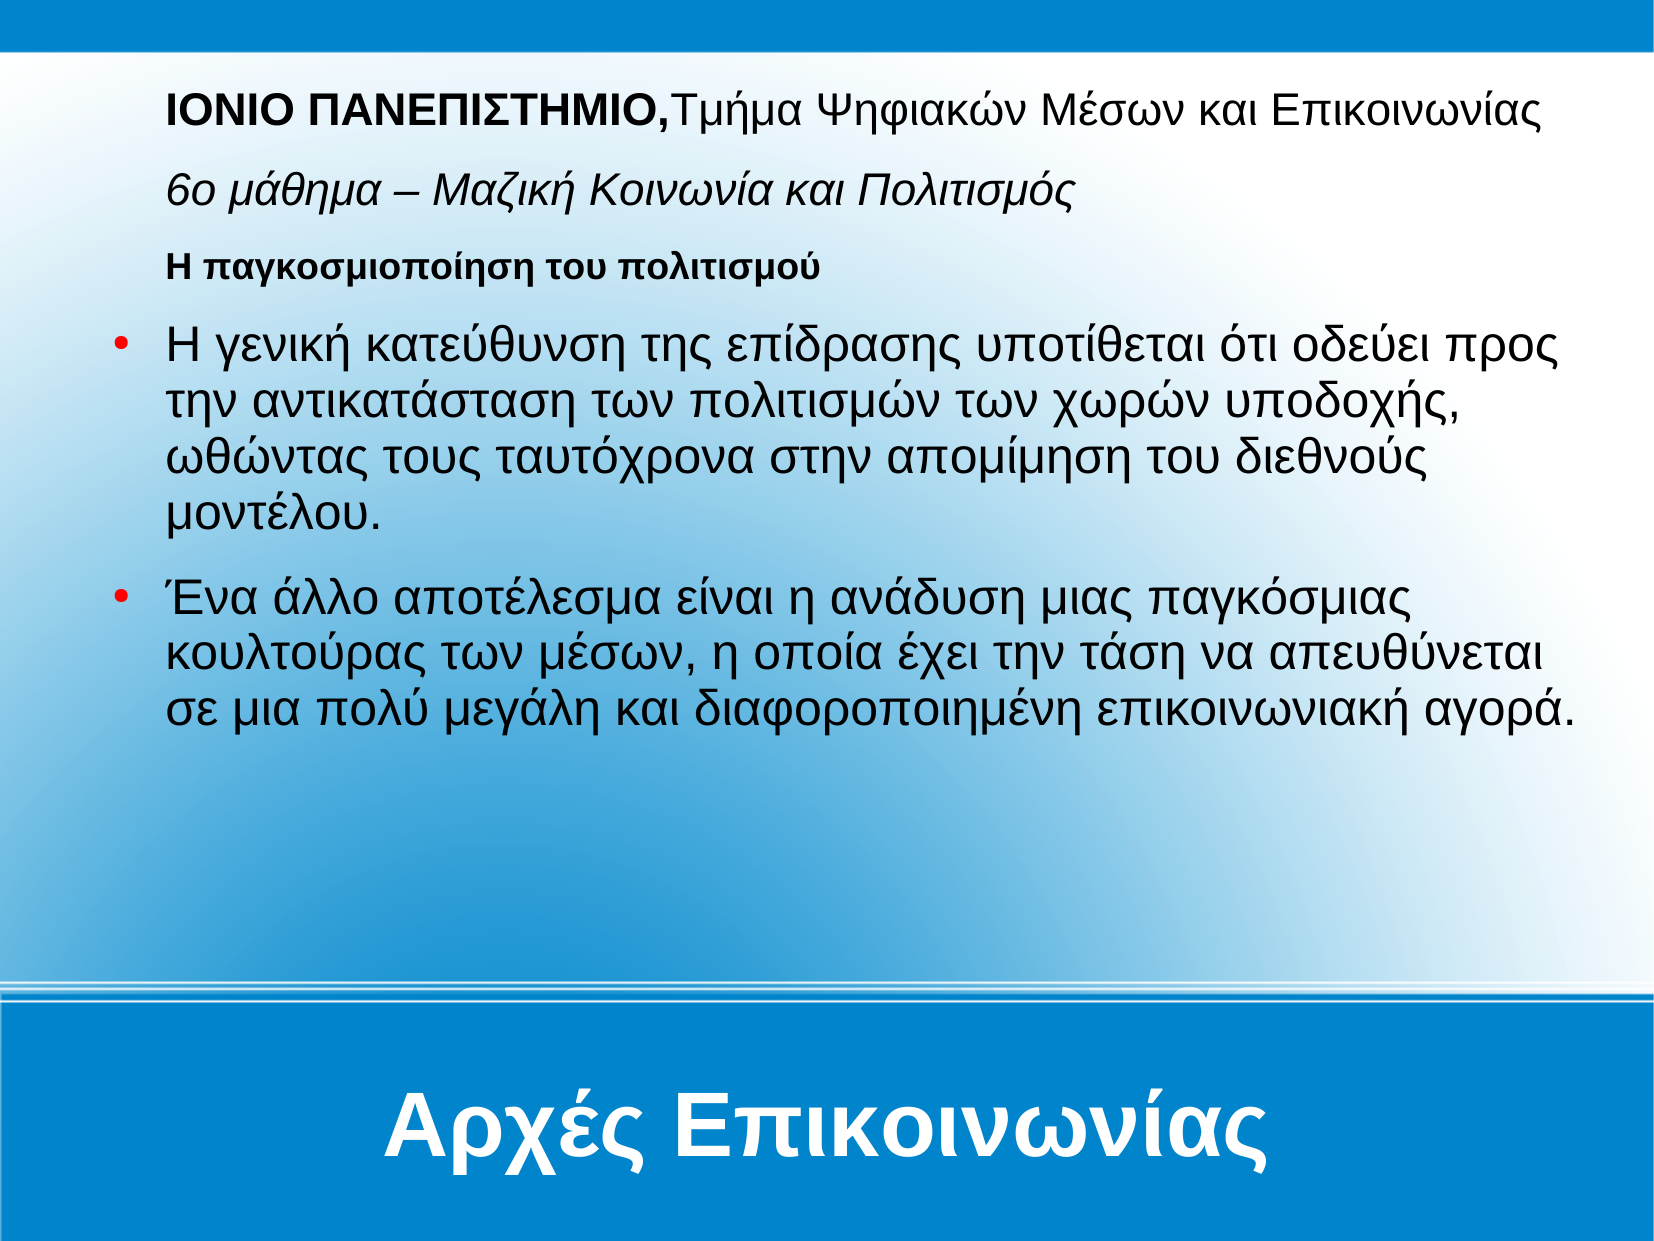

ΙΟΝΙΟ ΠΑΝΕΠΙΣΤΗΜΙΟ,Τμήμα Ψηφιακών Μέσων και Επικοινωνίας
6ο μάθημα – Μαζική Κοινωνία και Πολιτισμός
Η παγκοσμιοποίηση του πολιτισμού
Η γενική κατεύθυνση της επίδρασης υποτίθεται ότι οδεύει προς την αντικατάσταση των πολιτισμών των χωρών υποδοχής, ωθώντας τους ταυτόχρονα στην απομίμηση του διεθνούς μοντέλου.
Ένα άλλο αποτέλεσμα είναι η ανάδυση μιας παγκόσμιας κουλτούρας των μέσων, η οποία έχει την τάση να απευθύνεται σε μια πολύ μεγάλη και διαφοροποιημένη επικοινωνιακή αγορά.
# Αρχές Επικοινωνίας